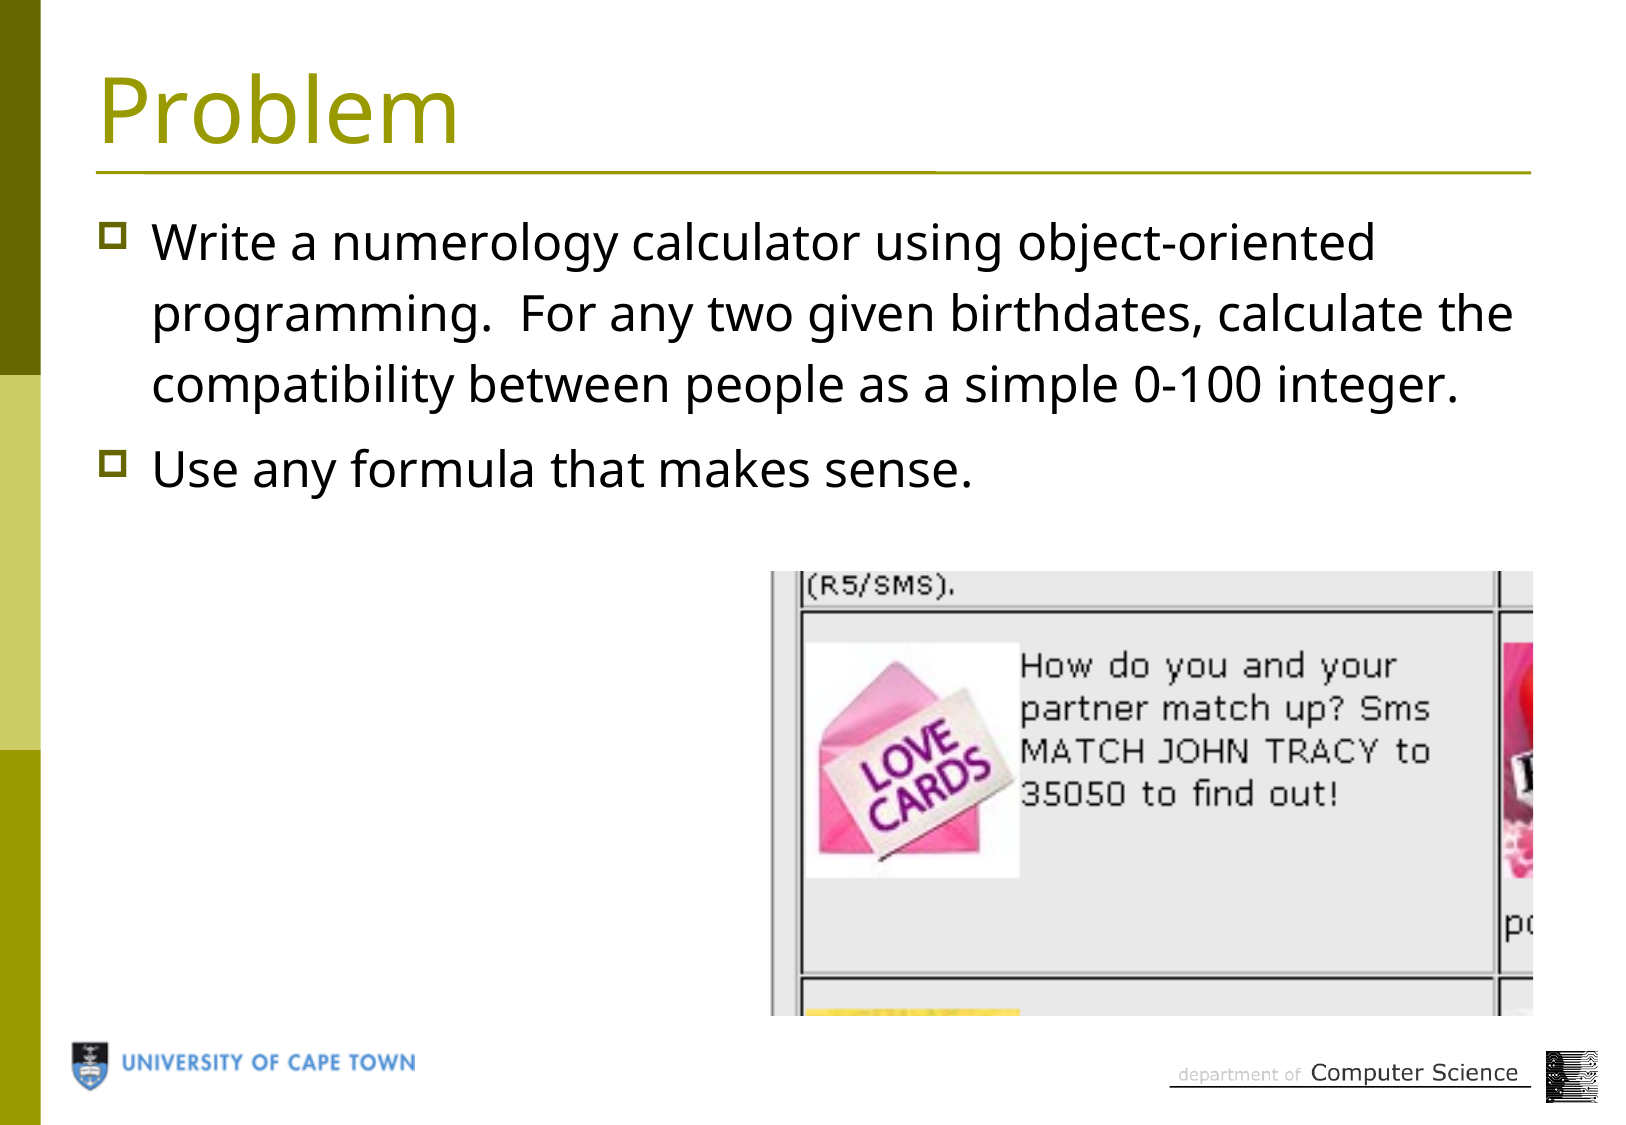

# Problem
Write a numerology calculator using object-oriented programming. For any two given birthdates, calculate the compatibility between people as a simple 0-100 integer.
Use any formula that makes sense.